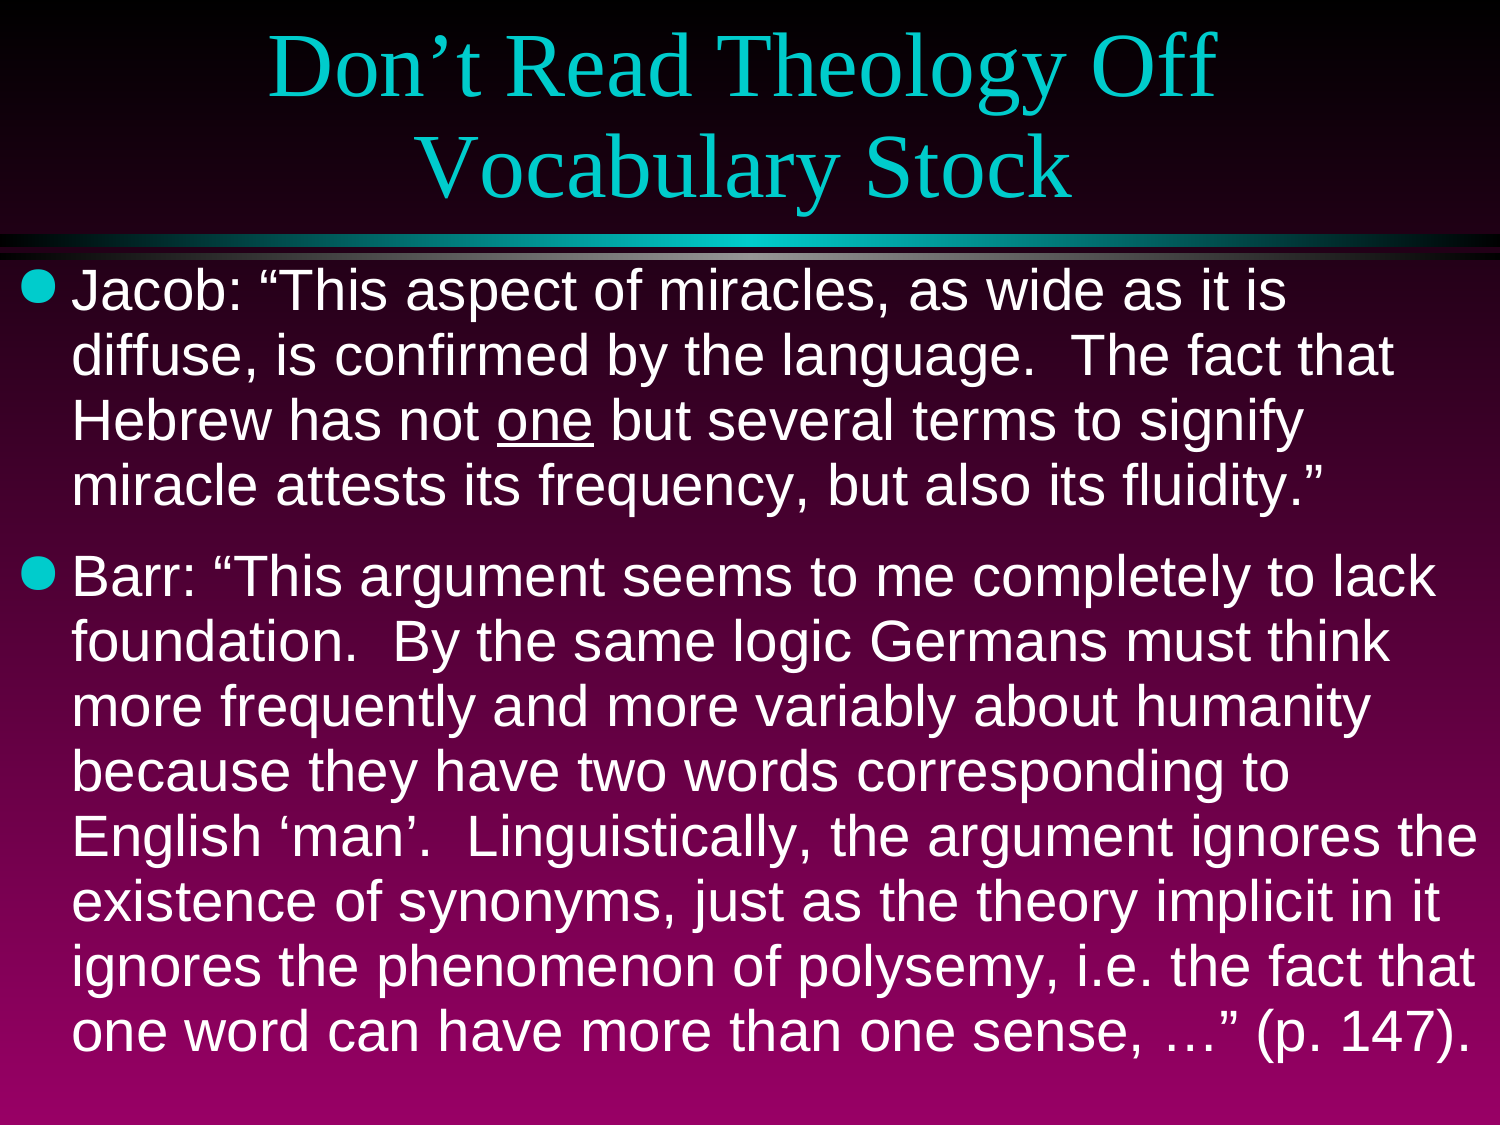

# Don’t Read Theology Off Vocabulary Stock
Jacob: “This aspect of miracles, as wide as it is diffuse, is confirmed by the language. The fact that Hebrew has not one but several terms to signify miracle attests its frequency, but also its fluidity.”
Barr: “This argument seems to me completely to lack foundation. By the same logic Germans must think more frequently and more variably about humanity because they have two words corresponding to English ‘man’. Linguistically, the argument ignores the existence of synonyms, just as the theory implicit in it ignores the phenomenon of polysemy, i.e. the fact that one word can have more than one sense, …” (p. 147).